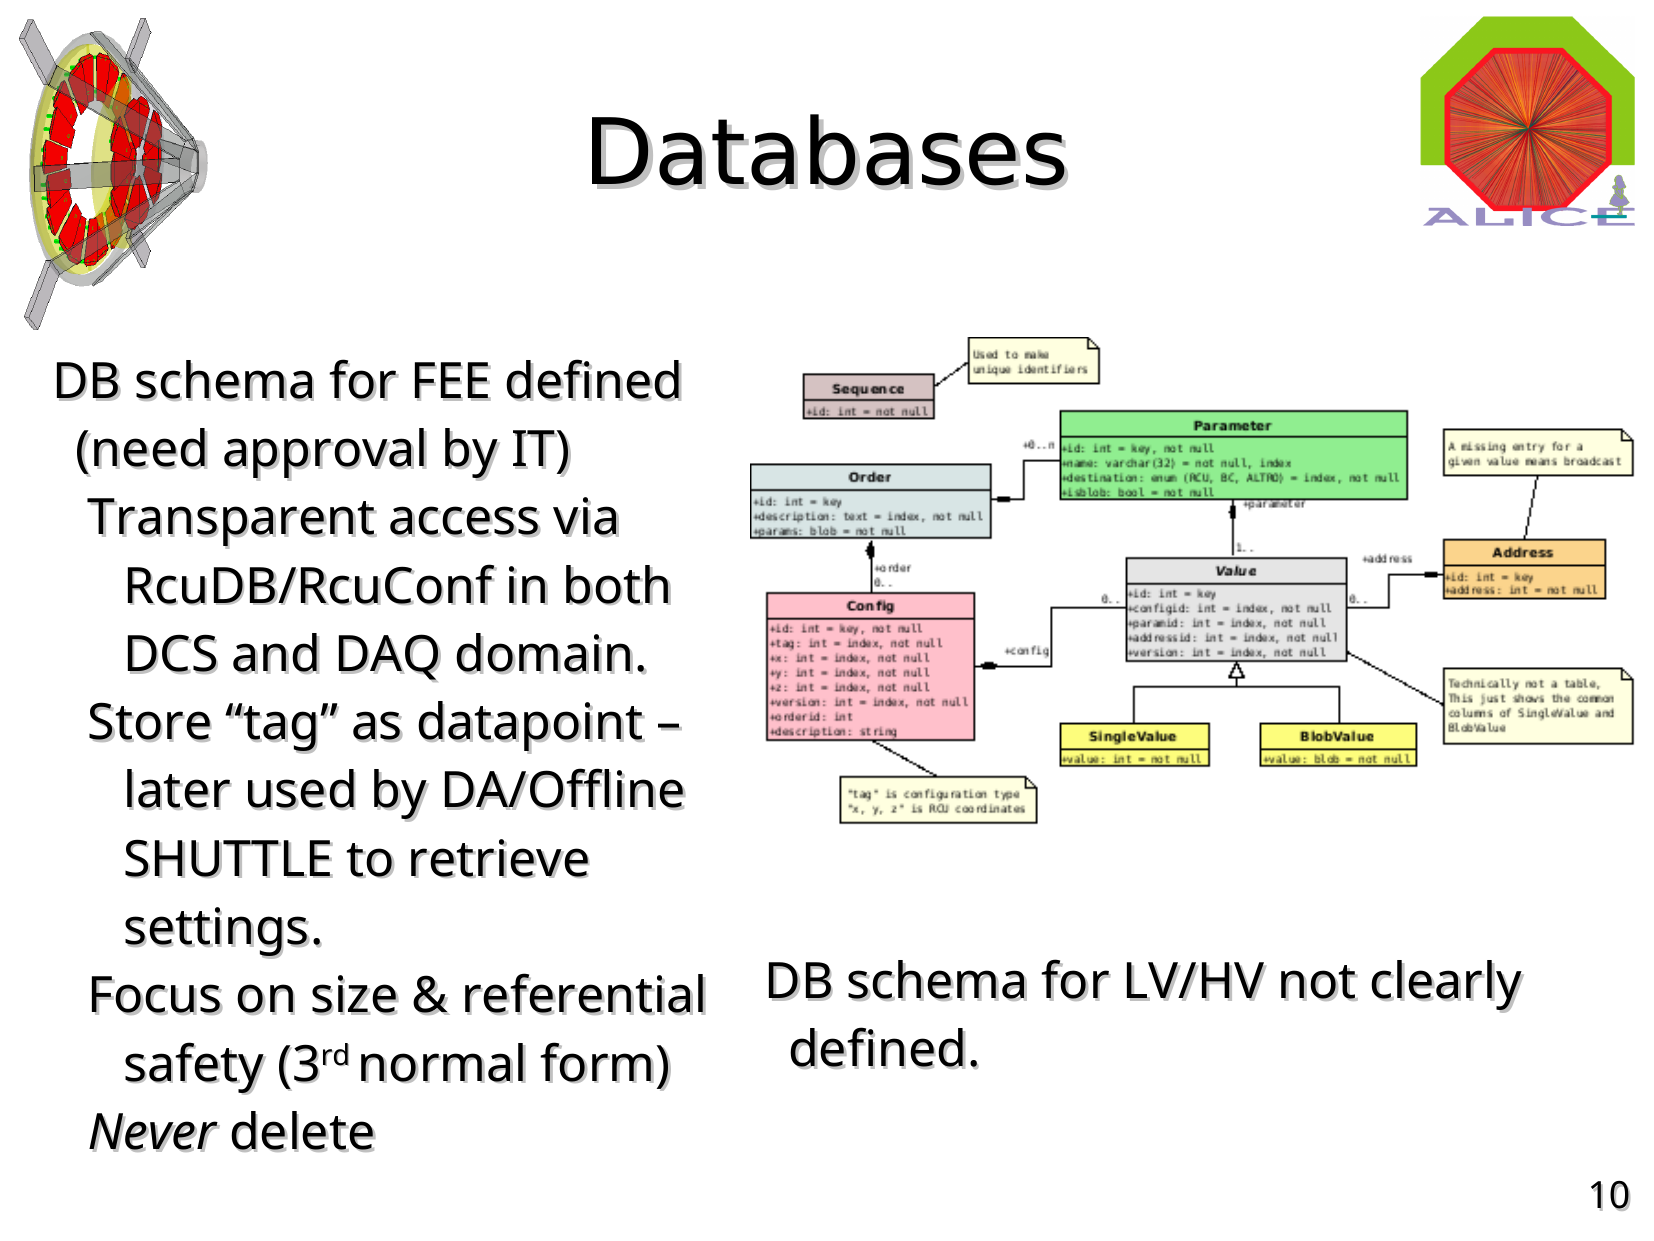

# Databases
DB schema for FEE defined (need approval by IT)
Transparent access via RcuDB/RcuConf in both DCS and DAQ domain.
Store “tag” as datapoint – later used by DA/Offline SHUTTLE to retrieve settings.
Focus on size & referential safety (3rd normal form)
Never delete
DB schema for LV/HV not clearly defined.